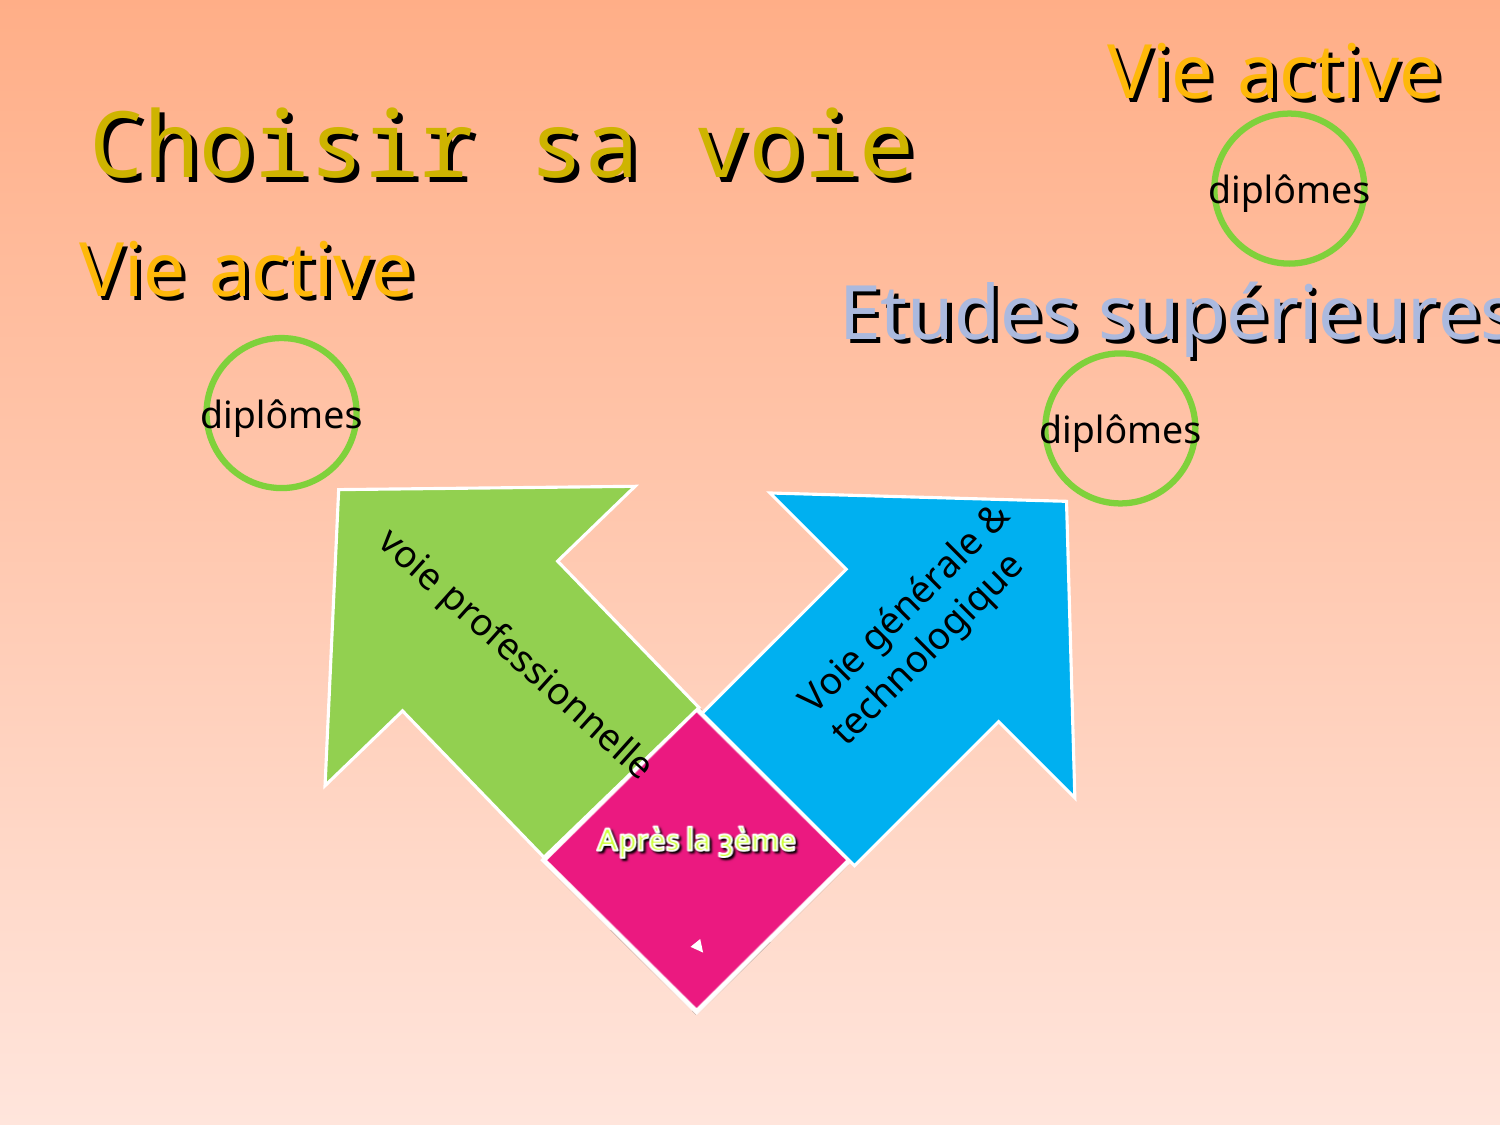

Vie active
Choisir sa voie
diplômes
Vie active
Etudes supérieures
diplômes
diplômes
Voie générale &
technologique
voie professionnelle